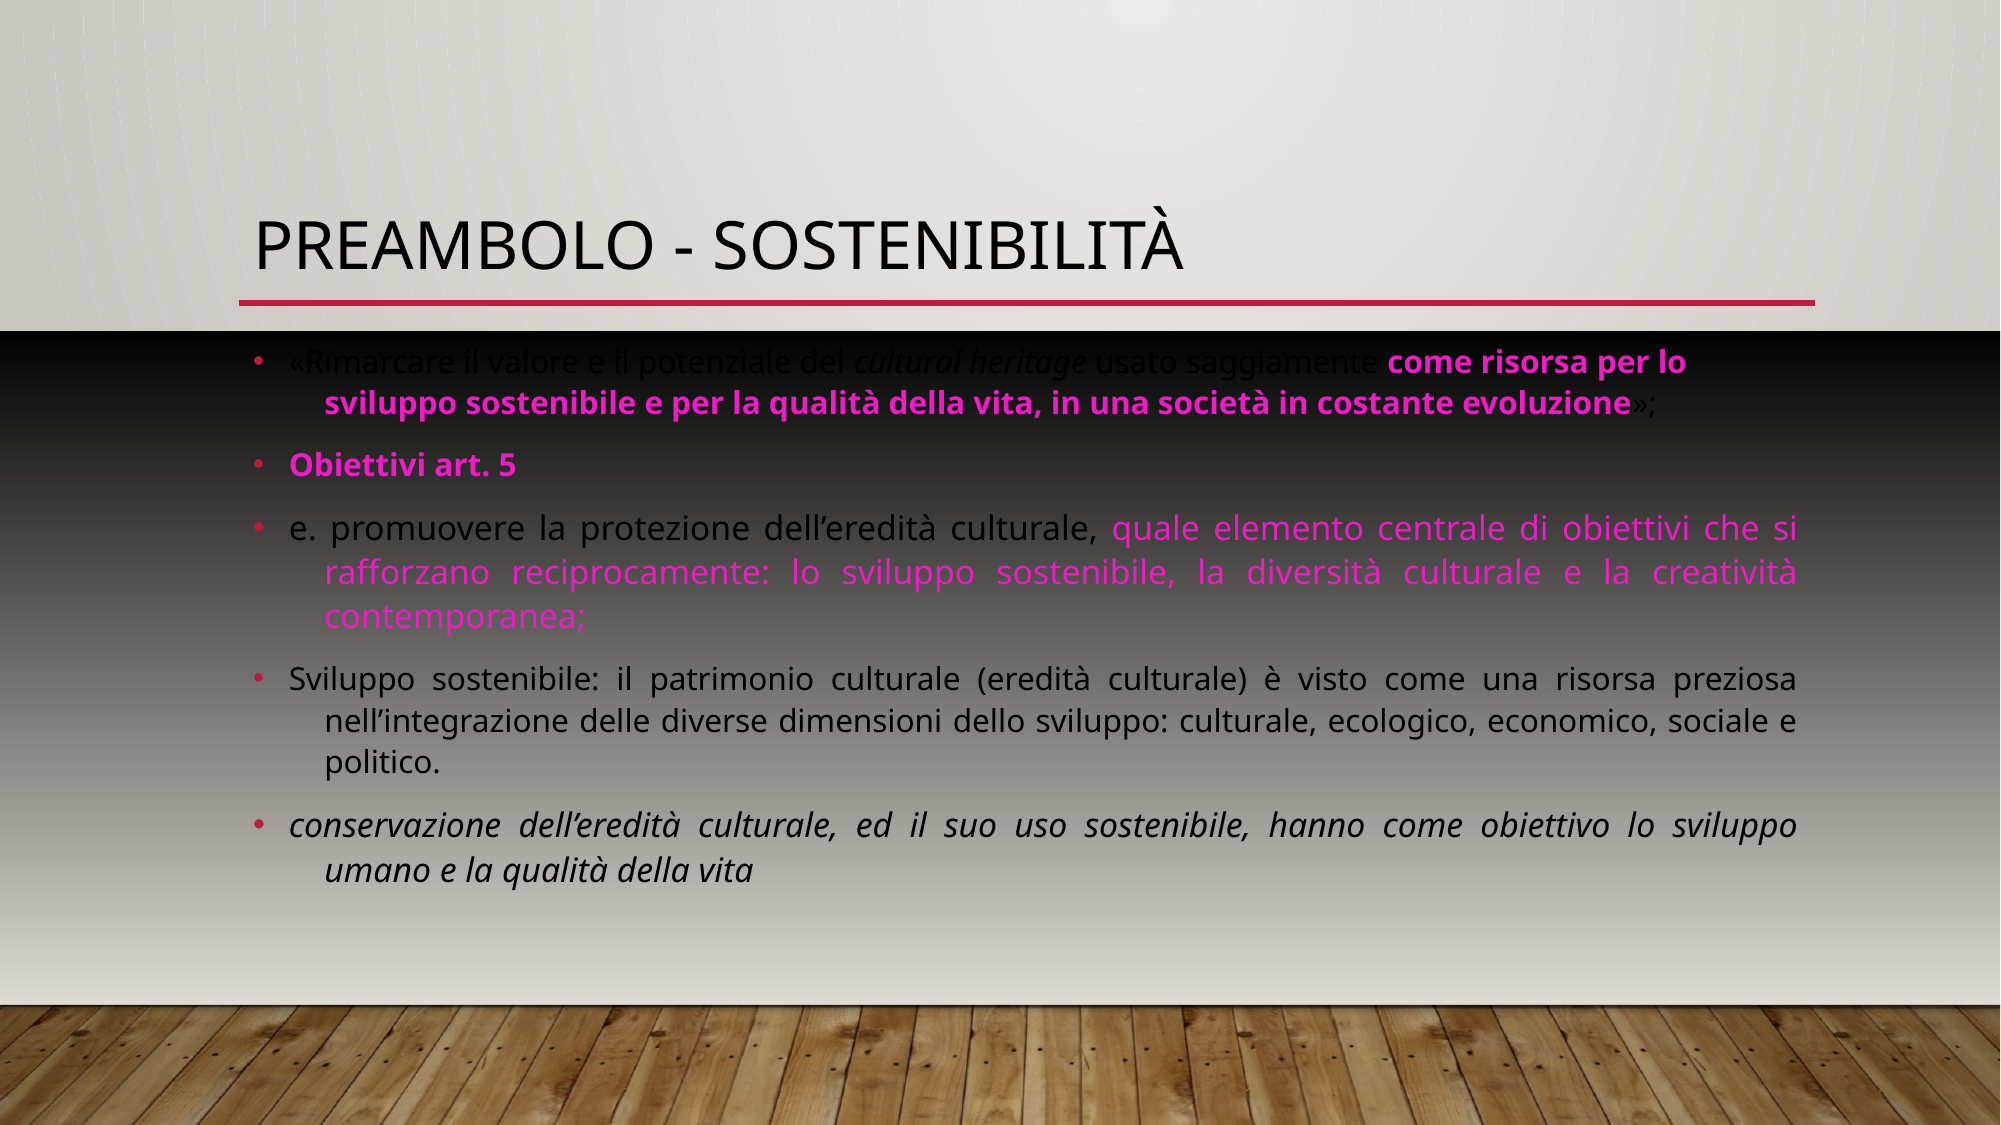

# Preambolo - Sostenibilità
«Rimarcare il valore e il potenziale del cultural heritage usato saggiamente come risorsa per lo sviluppo sostenibile e per la qualità della vita, in una società in costante evoluzione»;
Obiettivi art. 5
e. promuovere la protezione dell’eredità culturale, quale elemento centrale di obiettivi che si rafforzano reciprocamente: lo sviluppo sostenibile, la diversità culturale e la creatività contemporanea;
Sviluppo sostenibile: il patrimonio culturale (eredità culturale) è visto come una risorsa preziosa nell’integrazione delle diverse dimensioni dello sviluppo: culturale, ecologico, economico, sociale e politico.
conservazione dell’eredità culturale, ed il suo uso sostenibile, hanno come obiettivo lo sviluppo umano e la qualità della vita